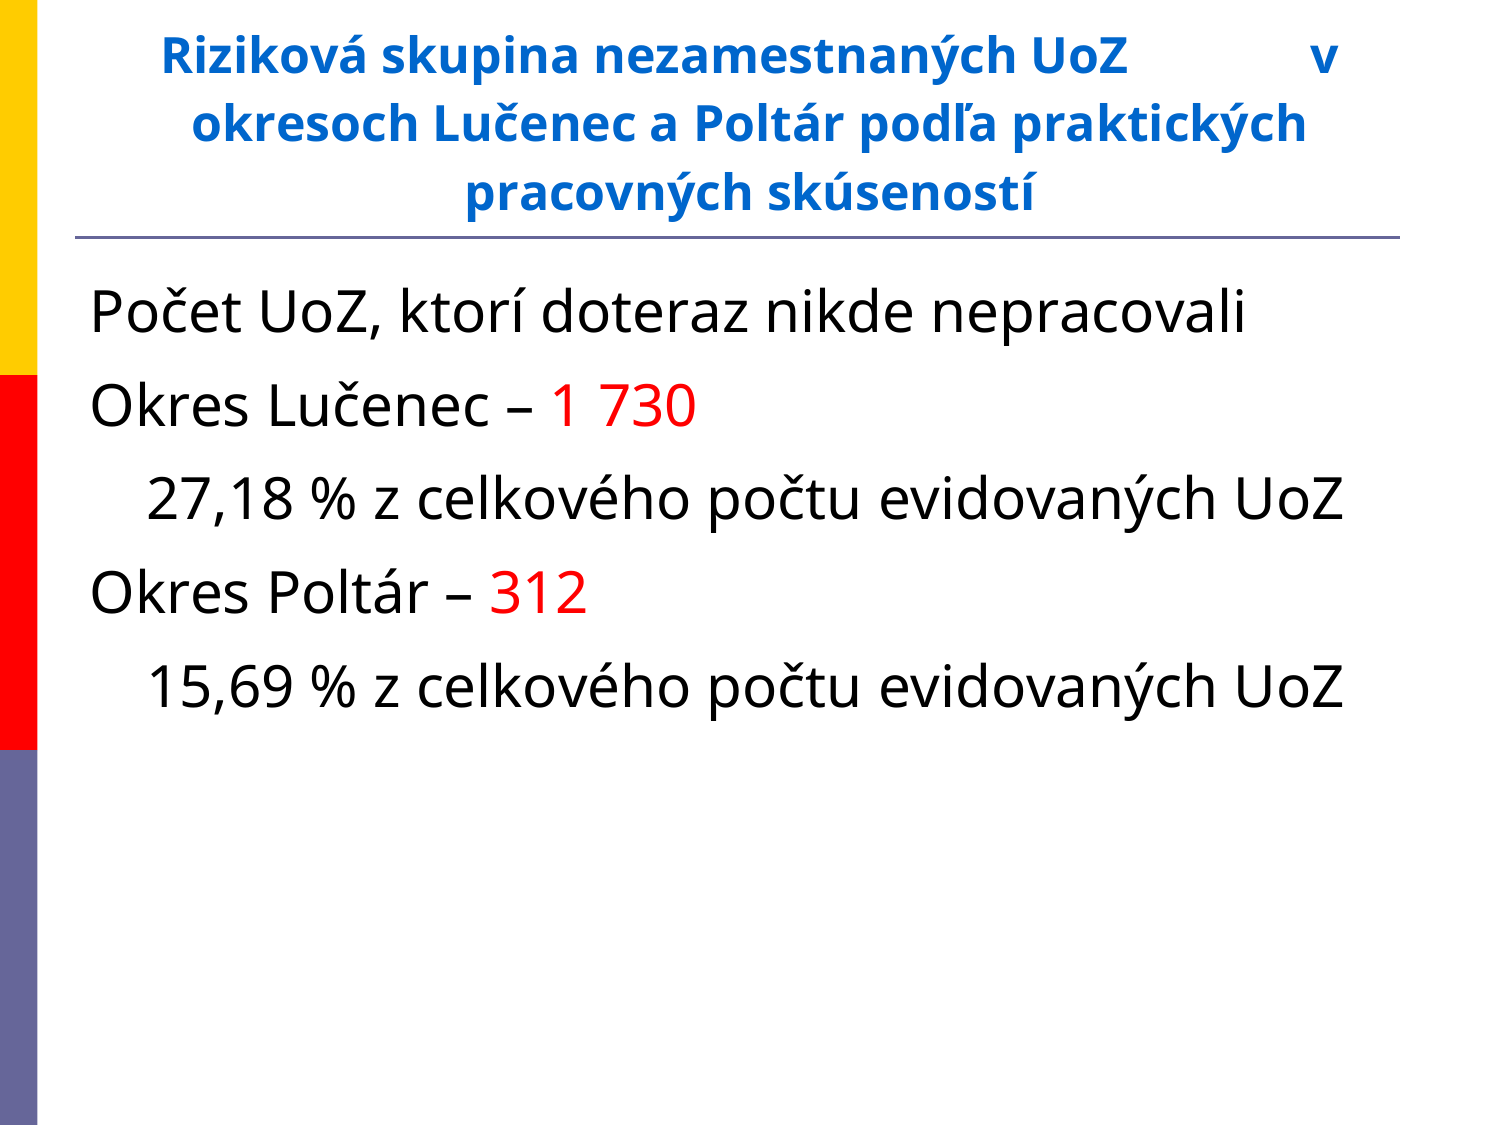

# Riziková skupina nezamestnaných UoZ v okresoch Lučenec a Poltár podľa praktických pracovných skúseností
Počet UoZ, ktorí doteraz nikde nepracovali
Okres Lučenec – 1 730
	27,18 % z celkového počtu evidovaných UoZ
Okres Poltár – 312
	15,69 % z celkového počtu evidovaných UoZ